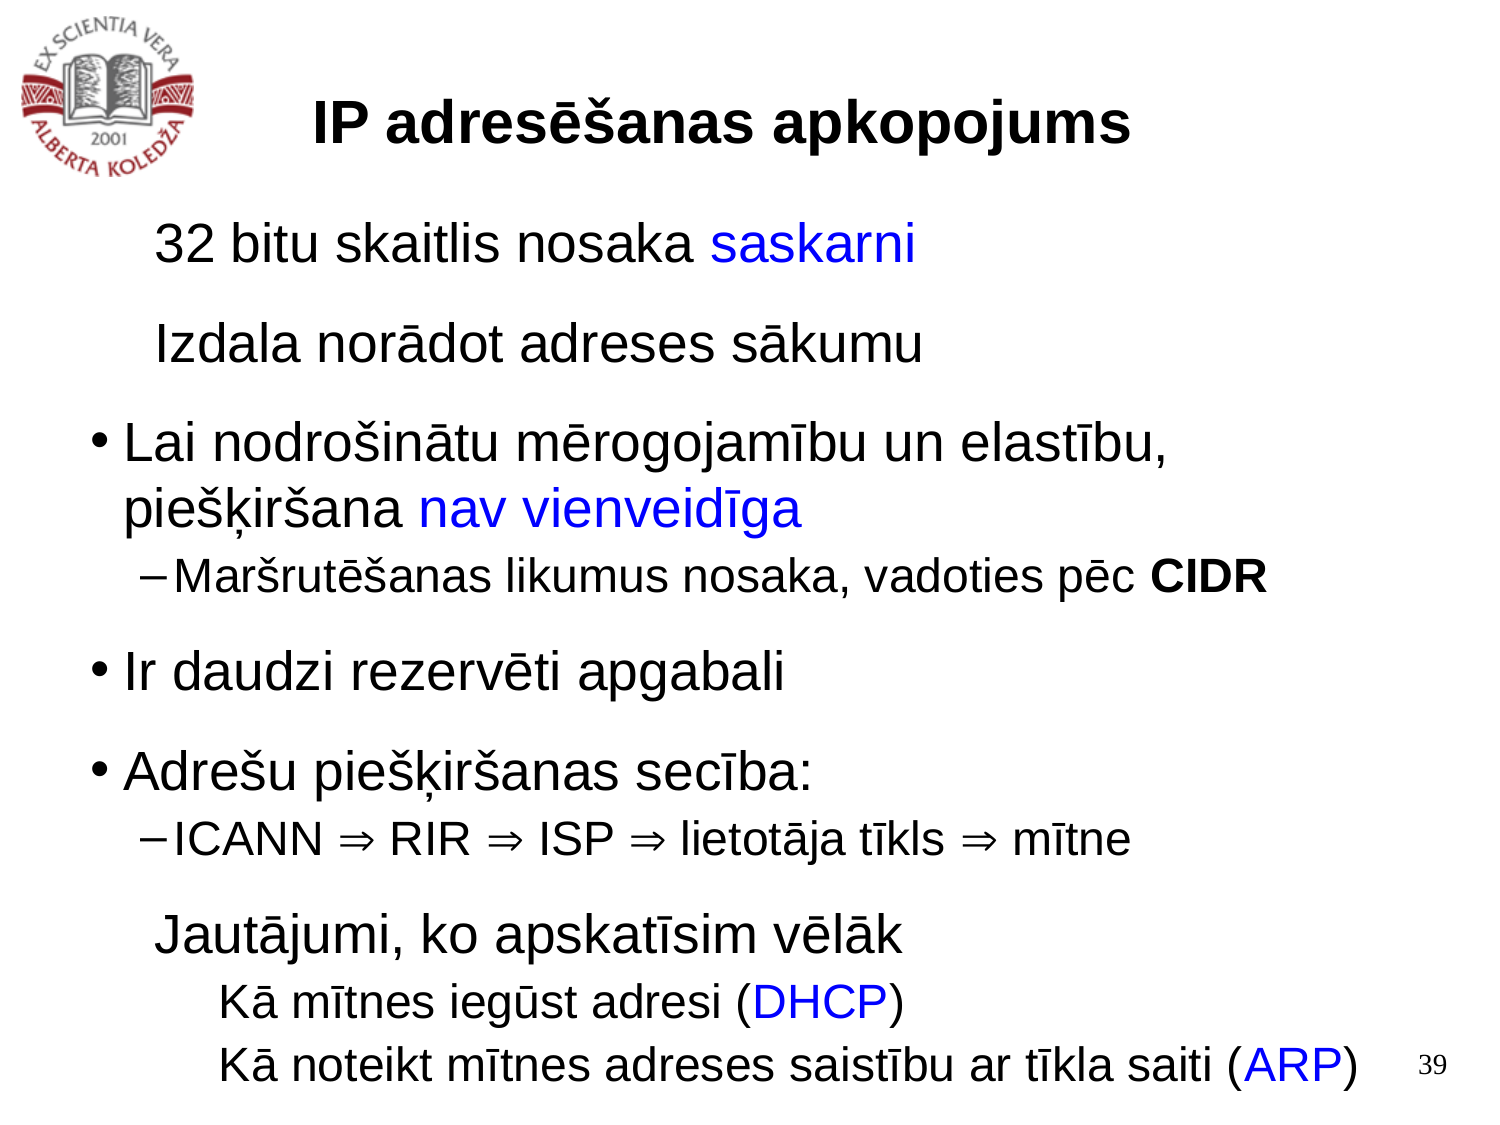

# IP adresēšanas apkopojums
32 bitu skaitlis nosaka saskarni
Izdala norādot adreses sākumu
Lai nodrošinātu mērogojamību un elastību, piešķiršana nav vienveidīga
Maršrutēšanas likumus nosaka, vadoties pēc CIDR
Ir daudzi rezervēti apgabali
Adrešu piešķiršanas secība:
ICANN  RIR  ISP  lietotāja tīkls  mītne
Jautājumi, ko apskatīsim vēlāk
Kā mītnes iegūst adresi (DHCP)
Kā noteikt mītnes adreses saistību ar tīkla saiti (ARP)